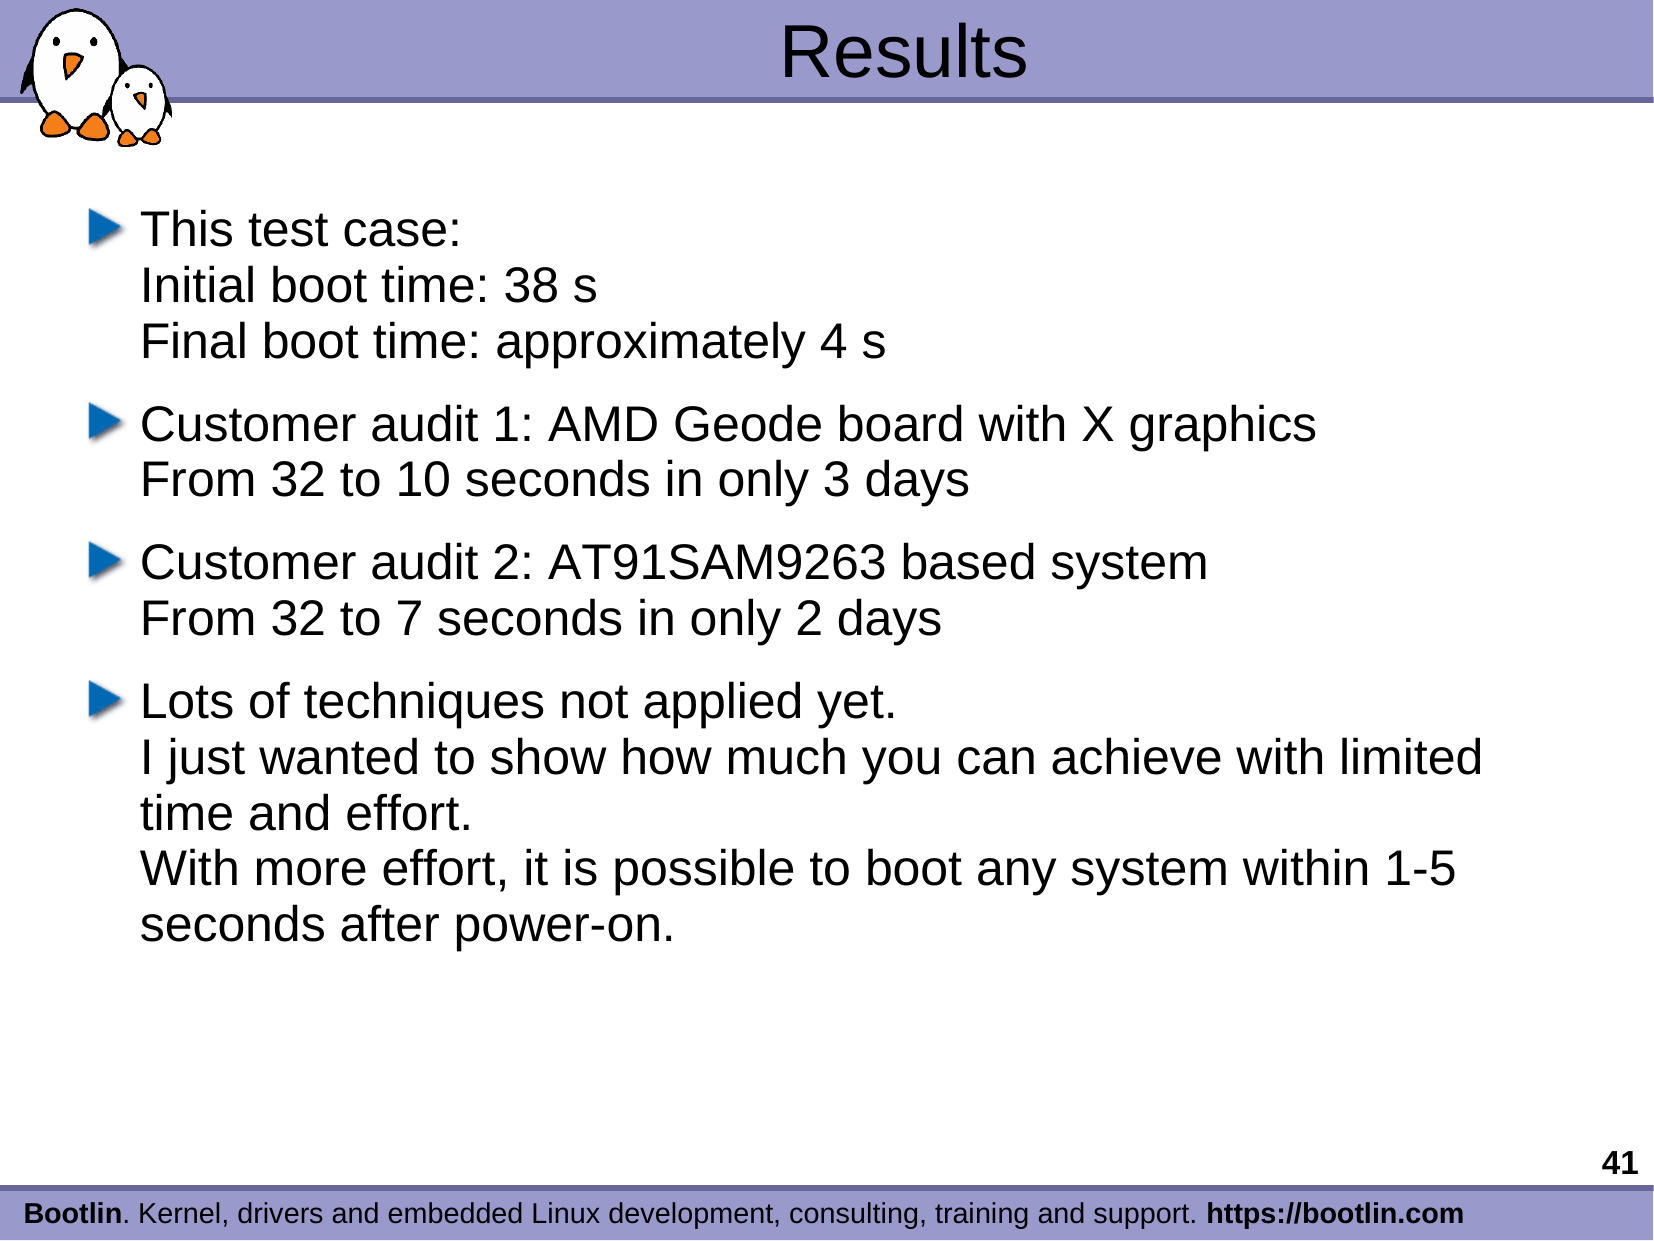

# Results
This test case:
Initial boot time: 38 s
Final boot time: approximately 4 s
Customer audit 1: AMD Geode board with X graphics
From 32 to 10 seconds in only 3 days
Customer audit 2: AT91SAM9263 based system
From 32 to 7 seconds in only 2 days
Lots of techniques not applied yet.
I just wanted to show how much you can achieve with limited time and effort.
With more effort, it is possible to boot any system within 1-5 seconds after power-on.